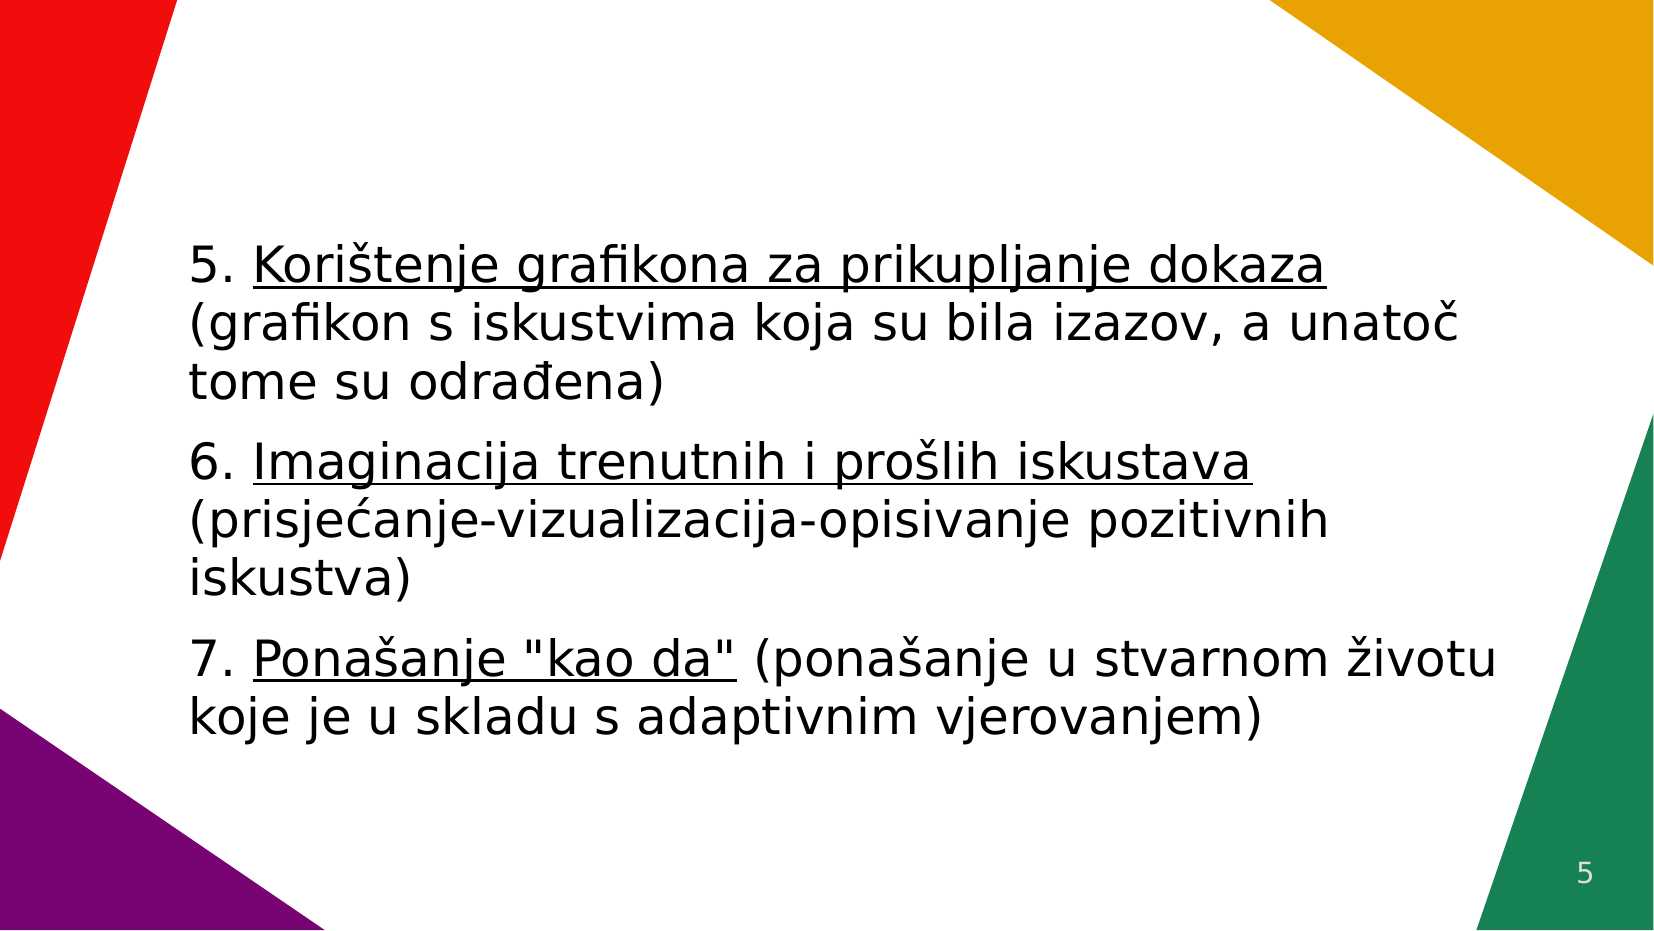

#
5. Korištenje grafikona za prikupljanje dokaza (grafikon s iskustvima koja su bila izazov, a unatoč tome su odrađena)
6. Imaginacija trenutnih i prošlih iskustava (prisjećanje-vizualizacija-opisivanje pozitivnih iskustva)
7. Ponašanje "kao da" (ponašanje u stvarnom životu koje je u skladu s adaptivnim vjerovanjem)
5